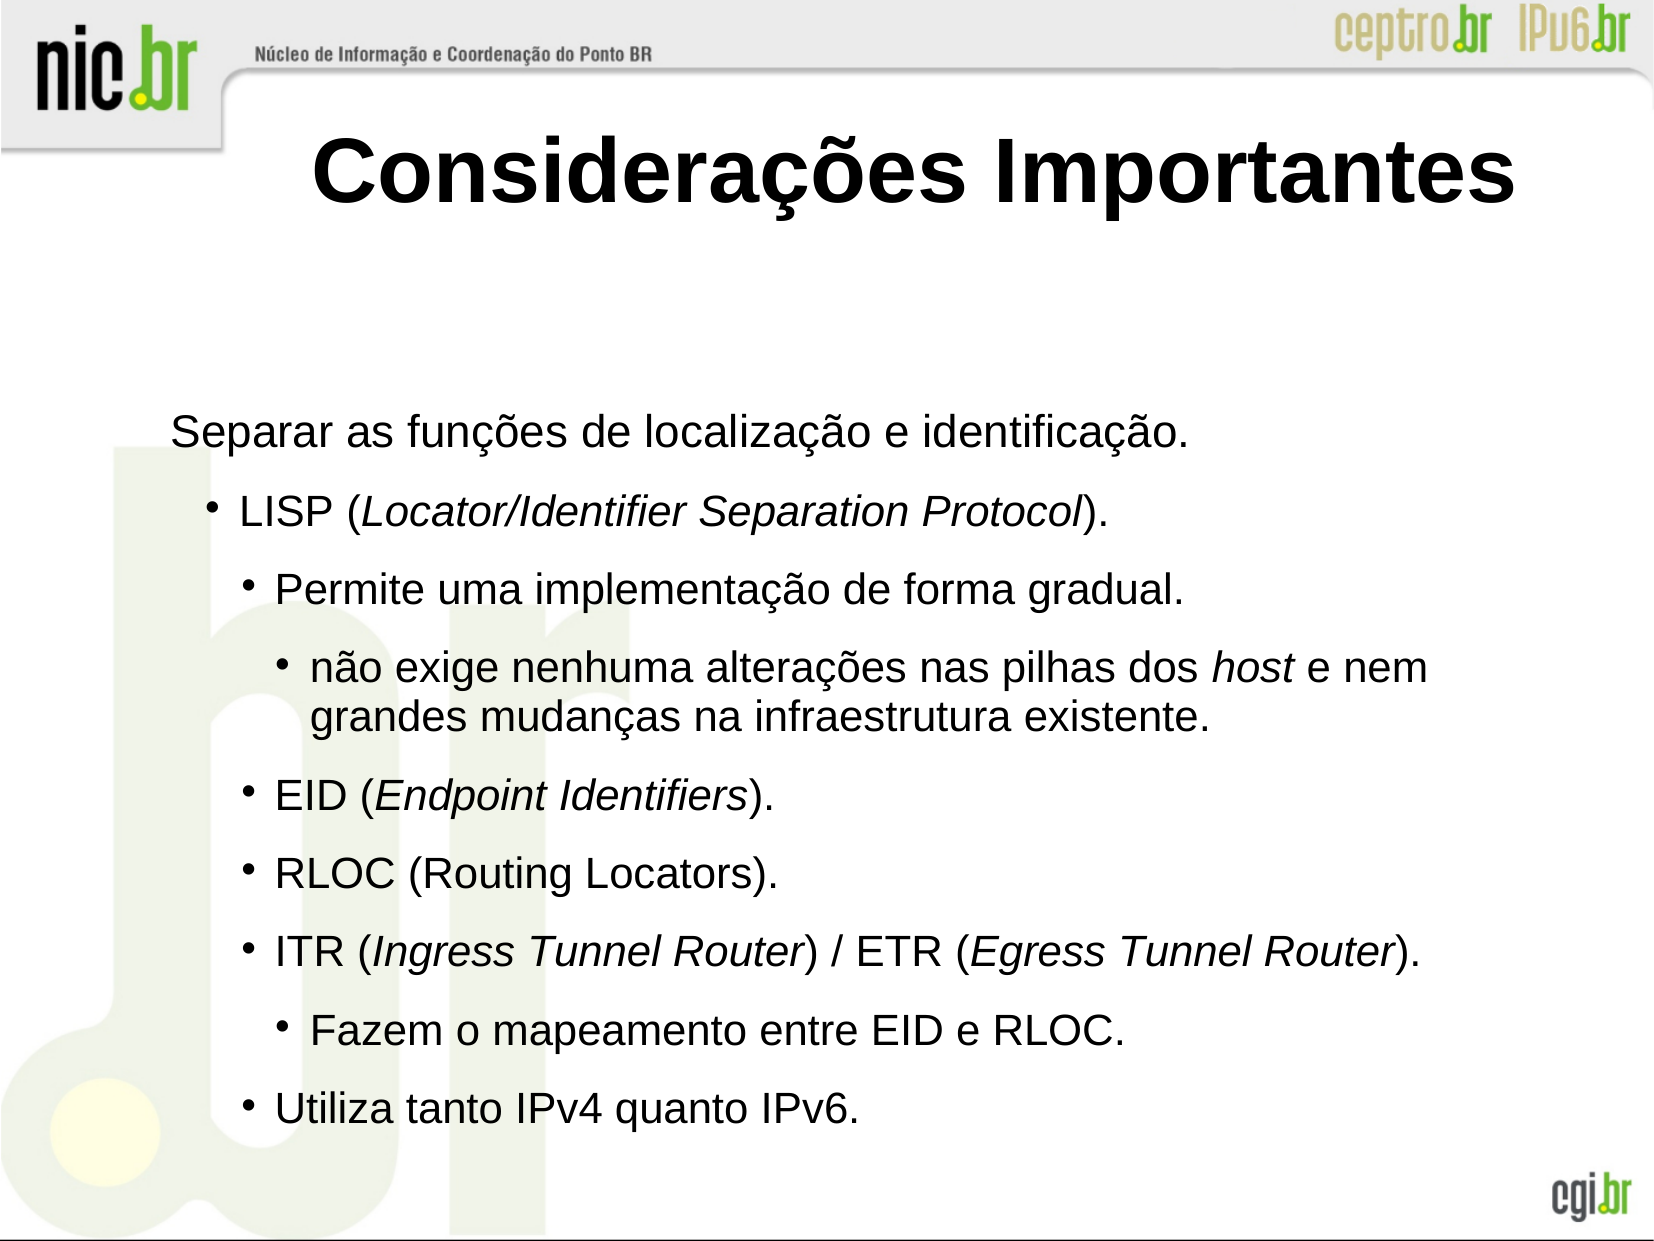

Considerações Importantes
Separar as funções de localização e identificação.
LISP (Locator/Identifier Separation Protocol).
Permite uma implementação de forma gradual.
não exige nenhuma alterações nas pilhas dos host e nem grandes mudanças na infraestrutura existente.
EID (Endpoint Identifiers).
RLOC (Routing Locators).
ITR (Ingress Tunnel Router) / ETR (Egress Tunnel Router).
Fazem o mapeamento entre EID e RLOC.
Utiliza tanto IPv4 quanto IPv6.